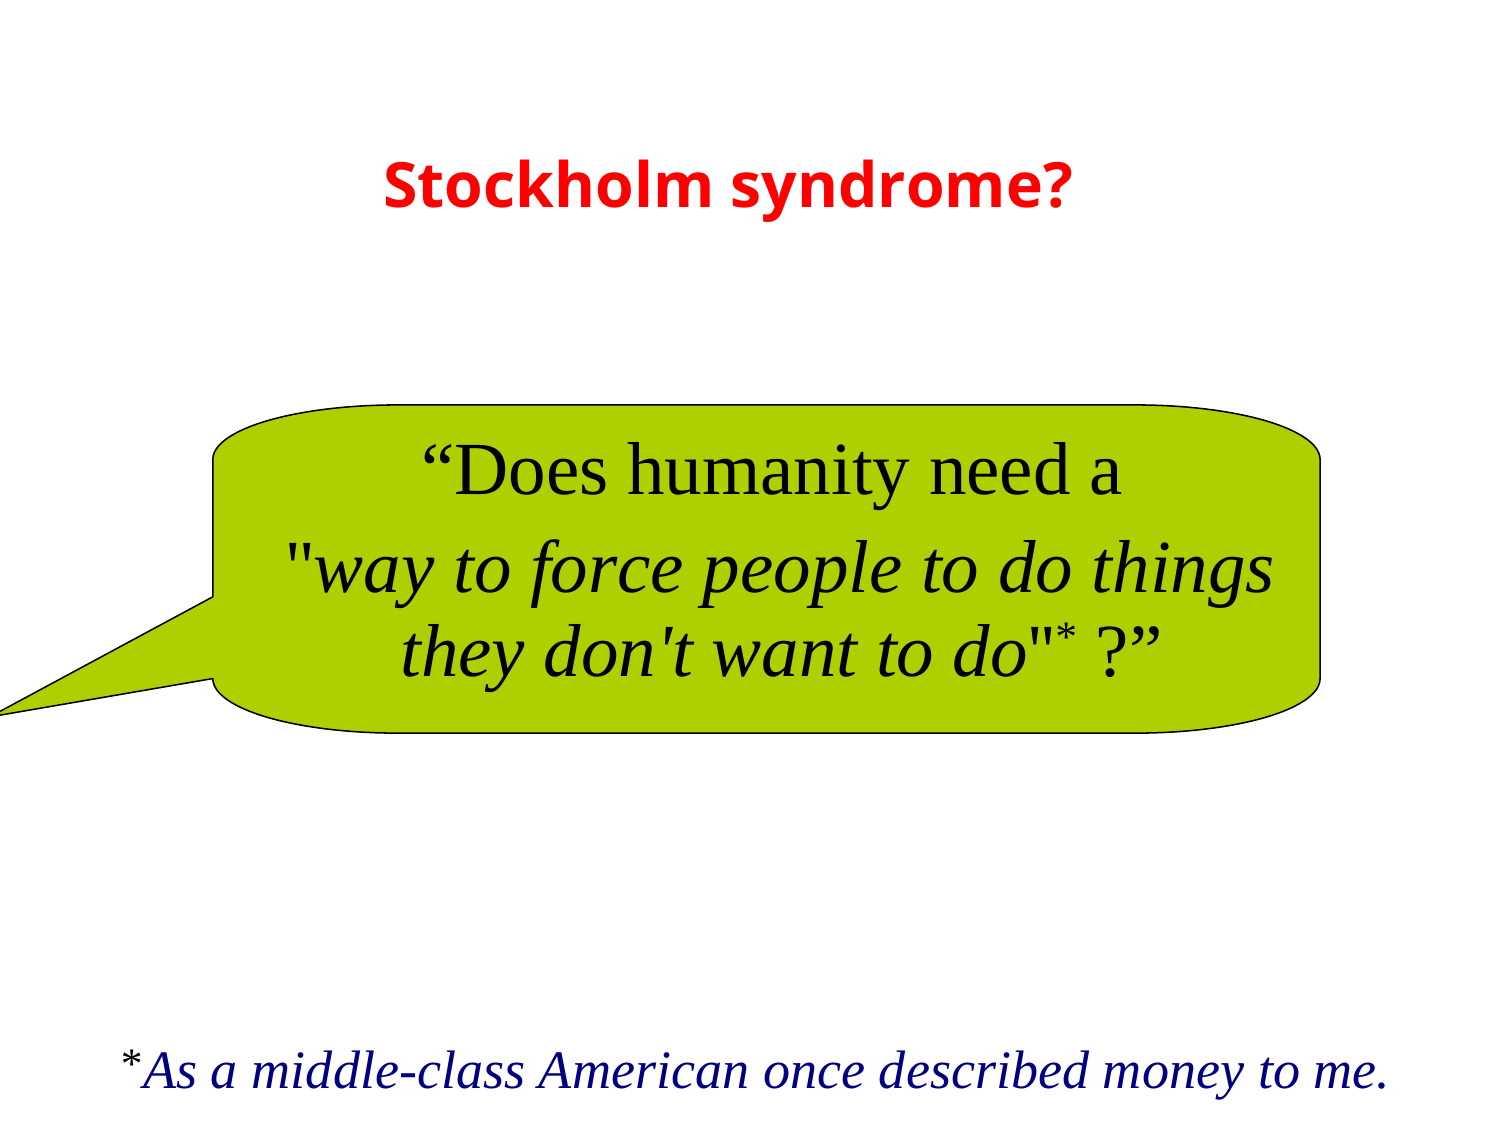

Stockholm syndrome?
“Does humanity need a
''way to force people to do things they don't want to do''* ?”
*
As a middle-class American once described money to me.